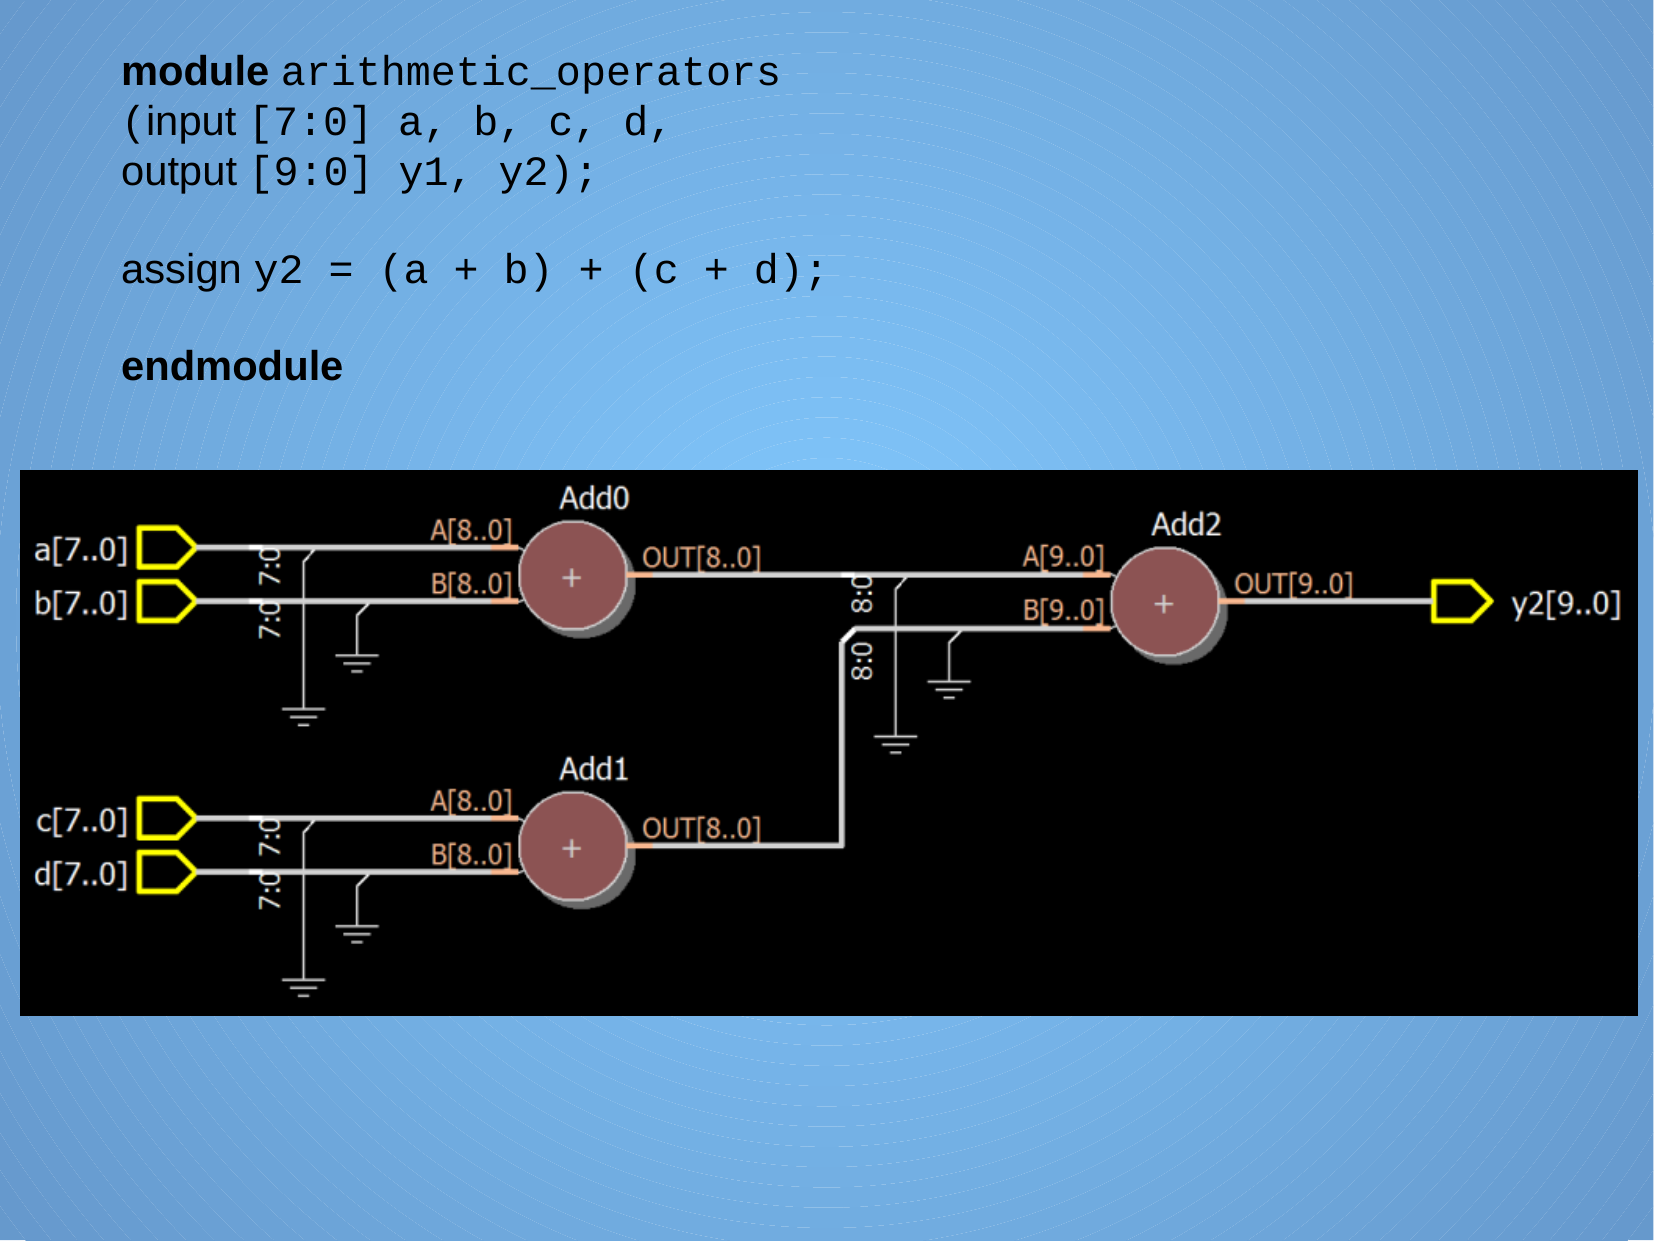

module arithmetic_operators
(input [7:0] a, b, c, d,
output [9:0] y1, y2);
assign y2 = (a + b) + (c + d);
endmodule